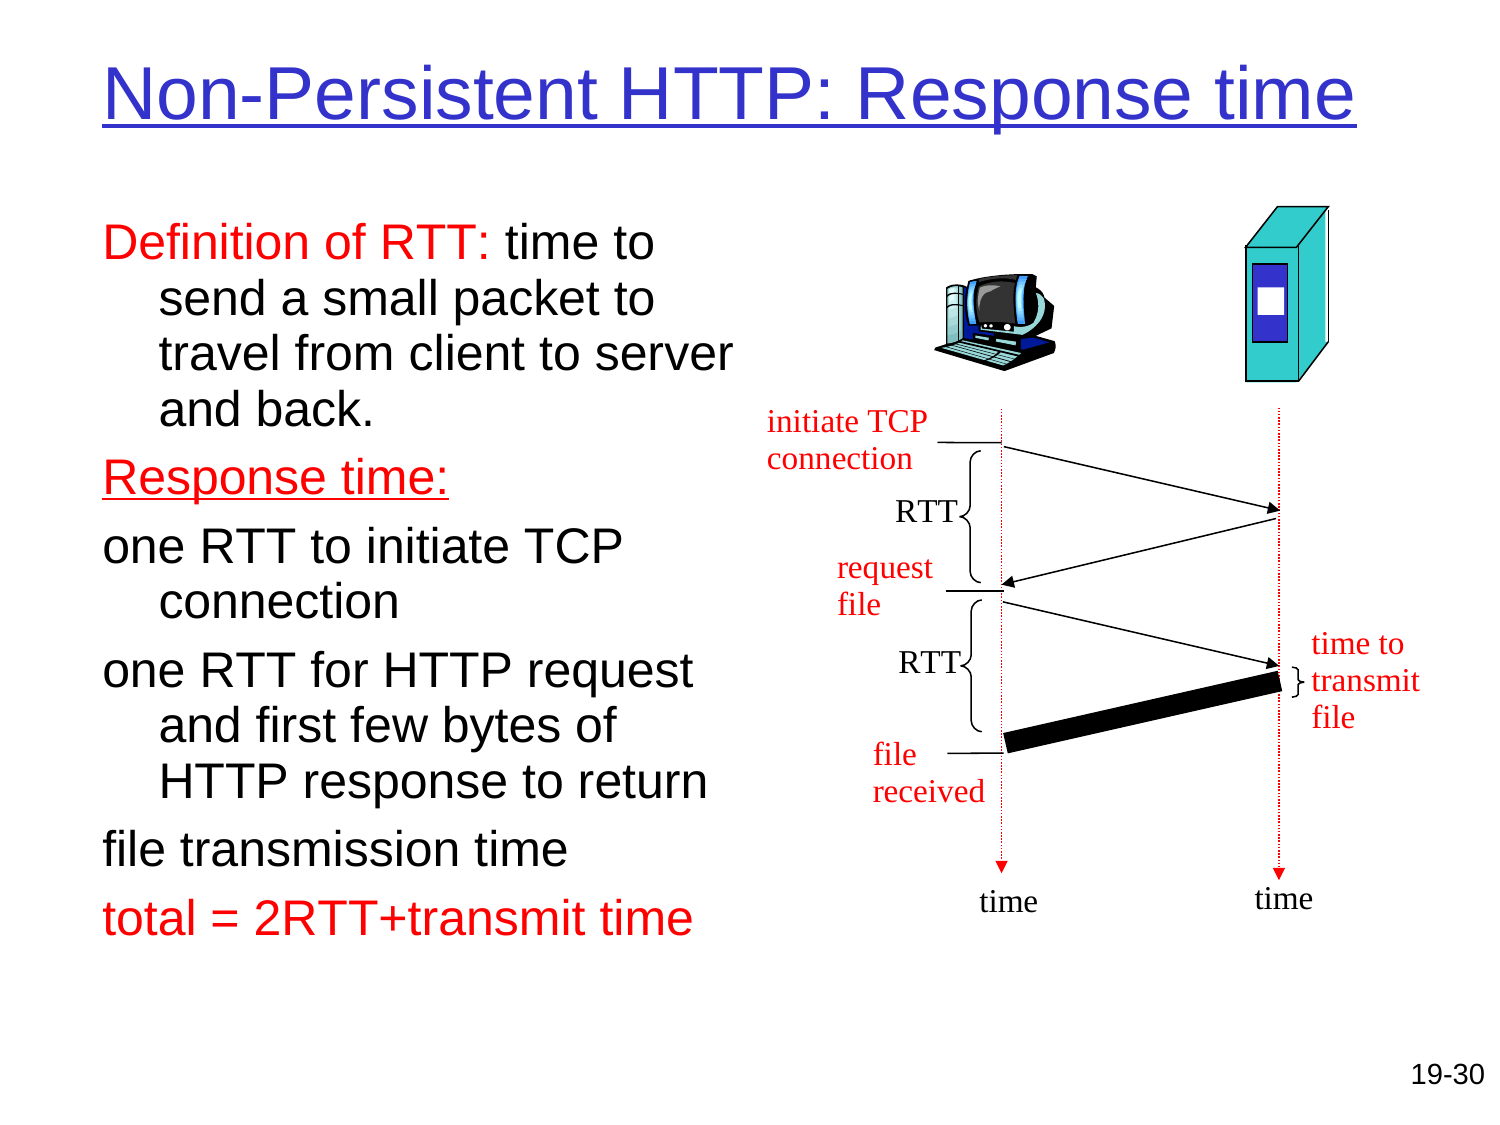

# Non-Persistent HTTP: Response time
Definition of RTT: time to send a small packet to travel from client to server and back.
Response time:
one RTT to initiate TCP connection
one RTT for HTTP request and first few bytes of HTTP response to return
file transmission time
total = 2RTT+transmit time
initiate TCP
connection
RTT
request
file
time to
transmit
file
RTT
file
received
time
time
30